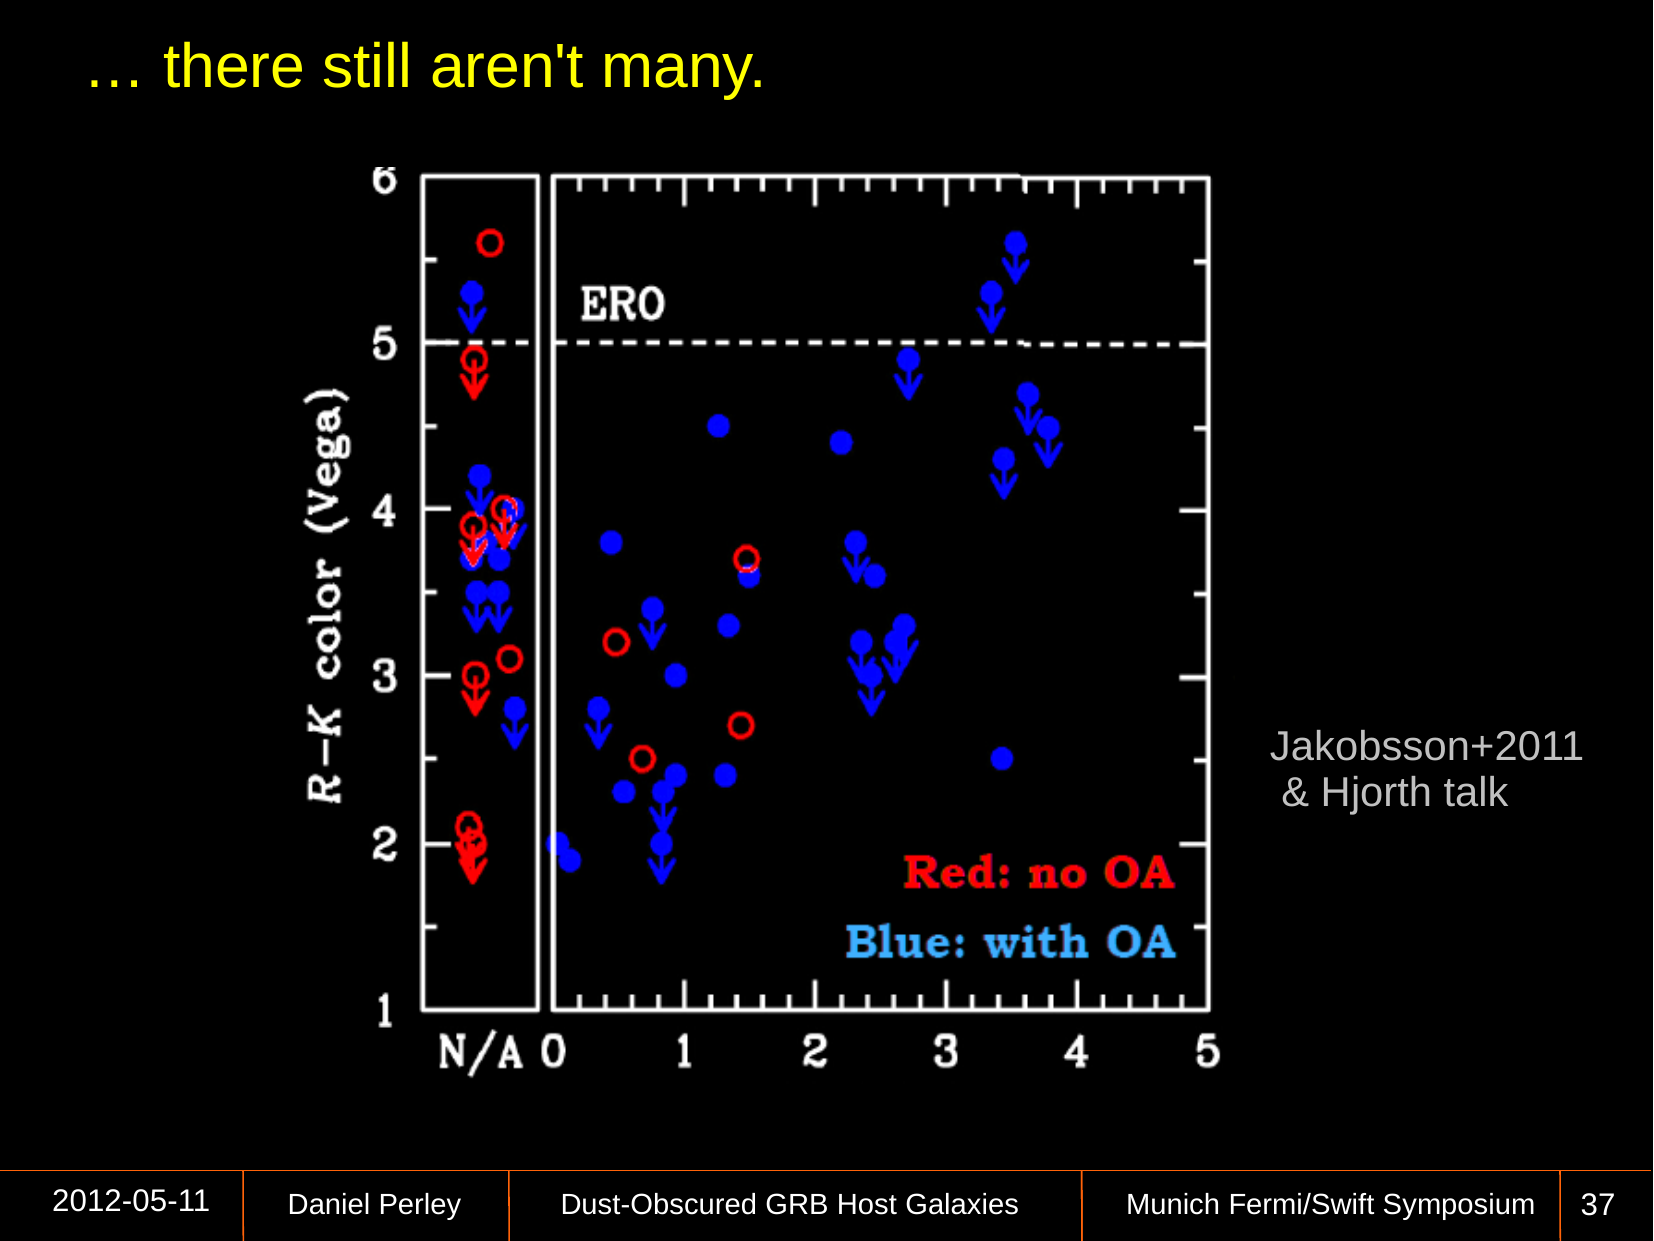

# … there still aren't many.
Jakobsson+2011
 & Hjorth talk
2012-05-11
37